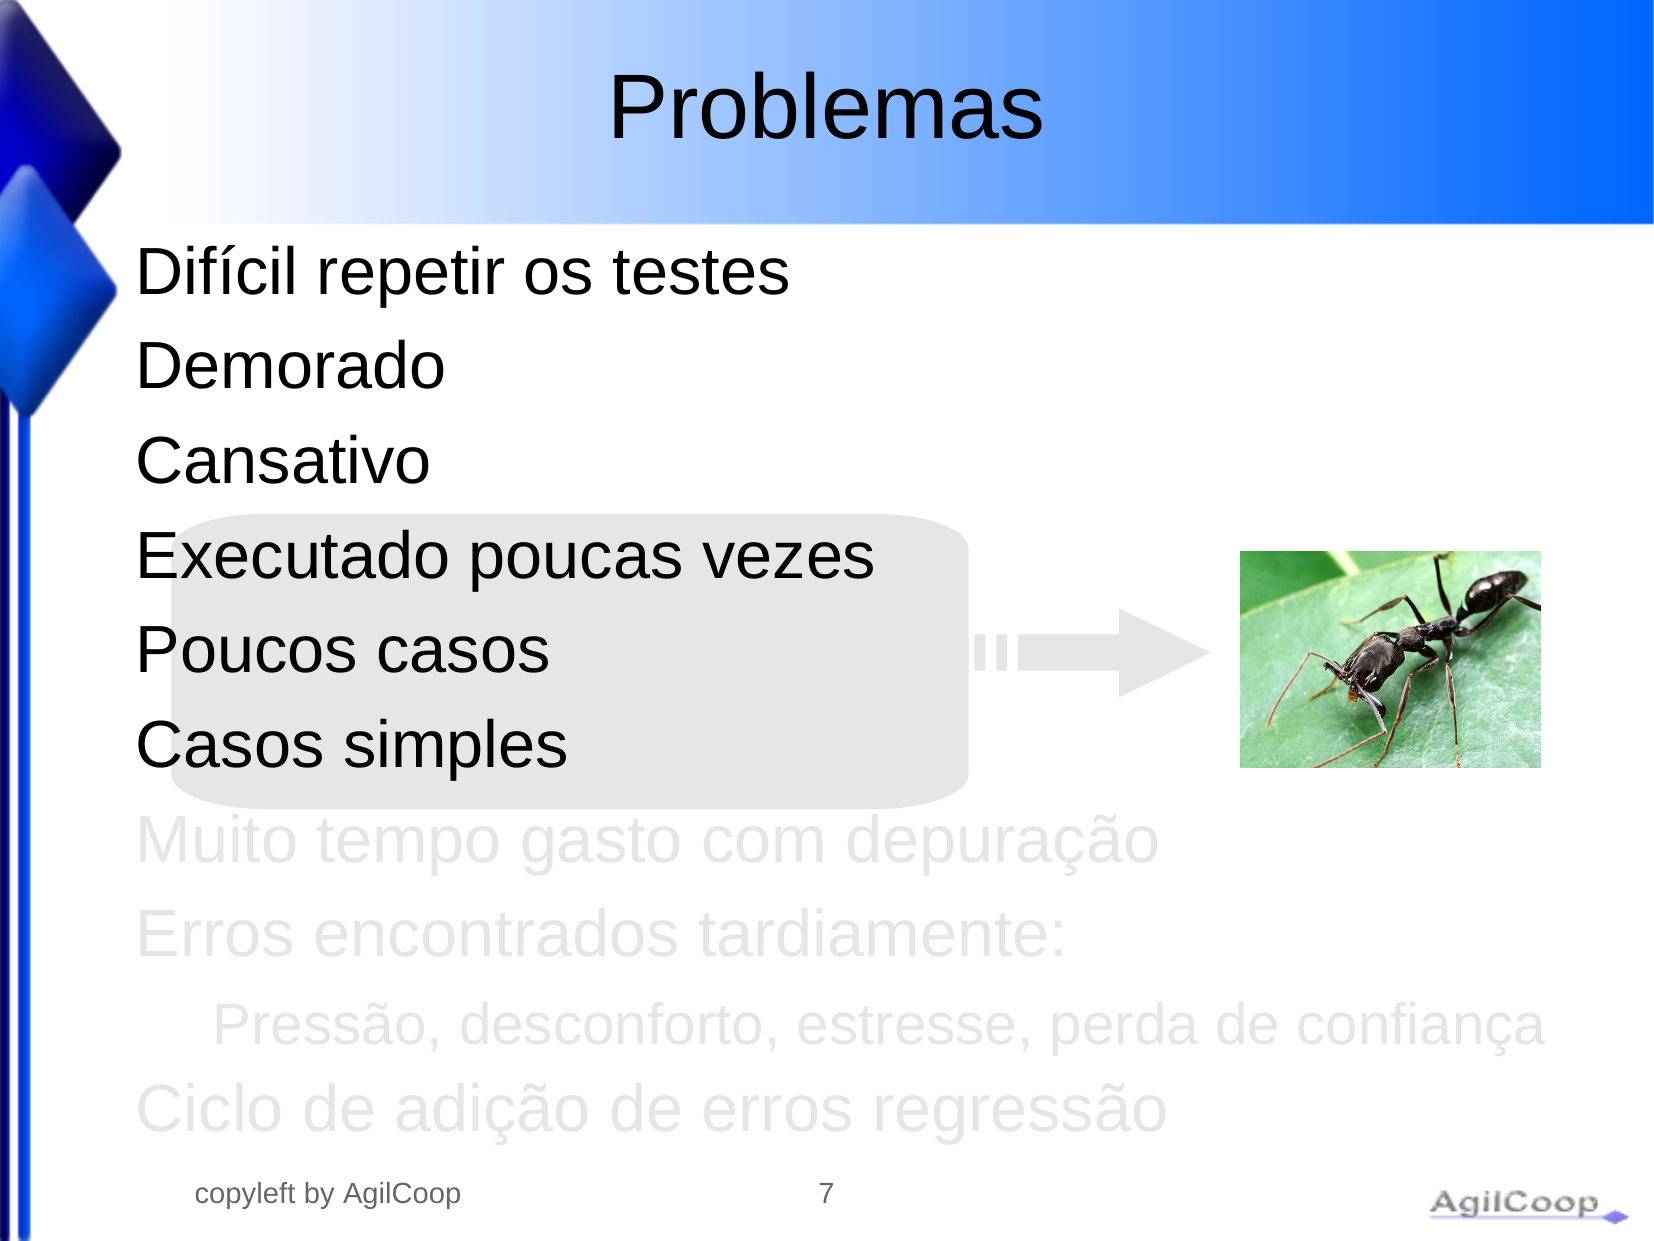

# Problemas
Difícil repetir os testes
Demorado
Cansativo
Executado poucas vezes
Poucos casos
Casos simples
Muito tempo gasto com depuração
Erros encontrados tardiamente:
Pressão, desconforto, estresse, perda de confiança
Ciclo de adição de erros regressão
copyleft by AgilCoop
7